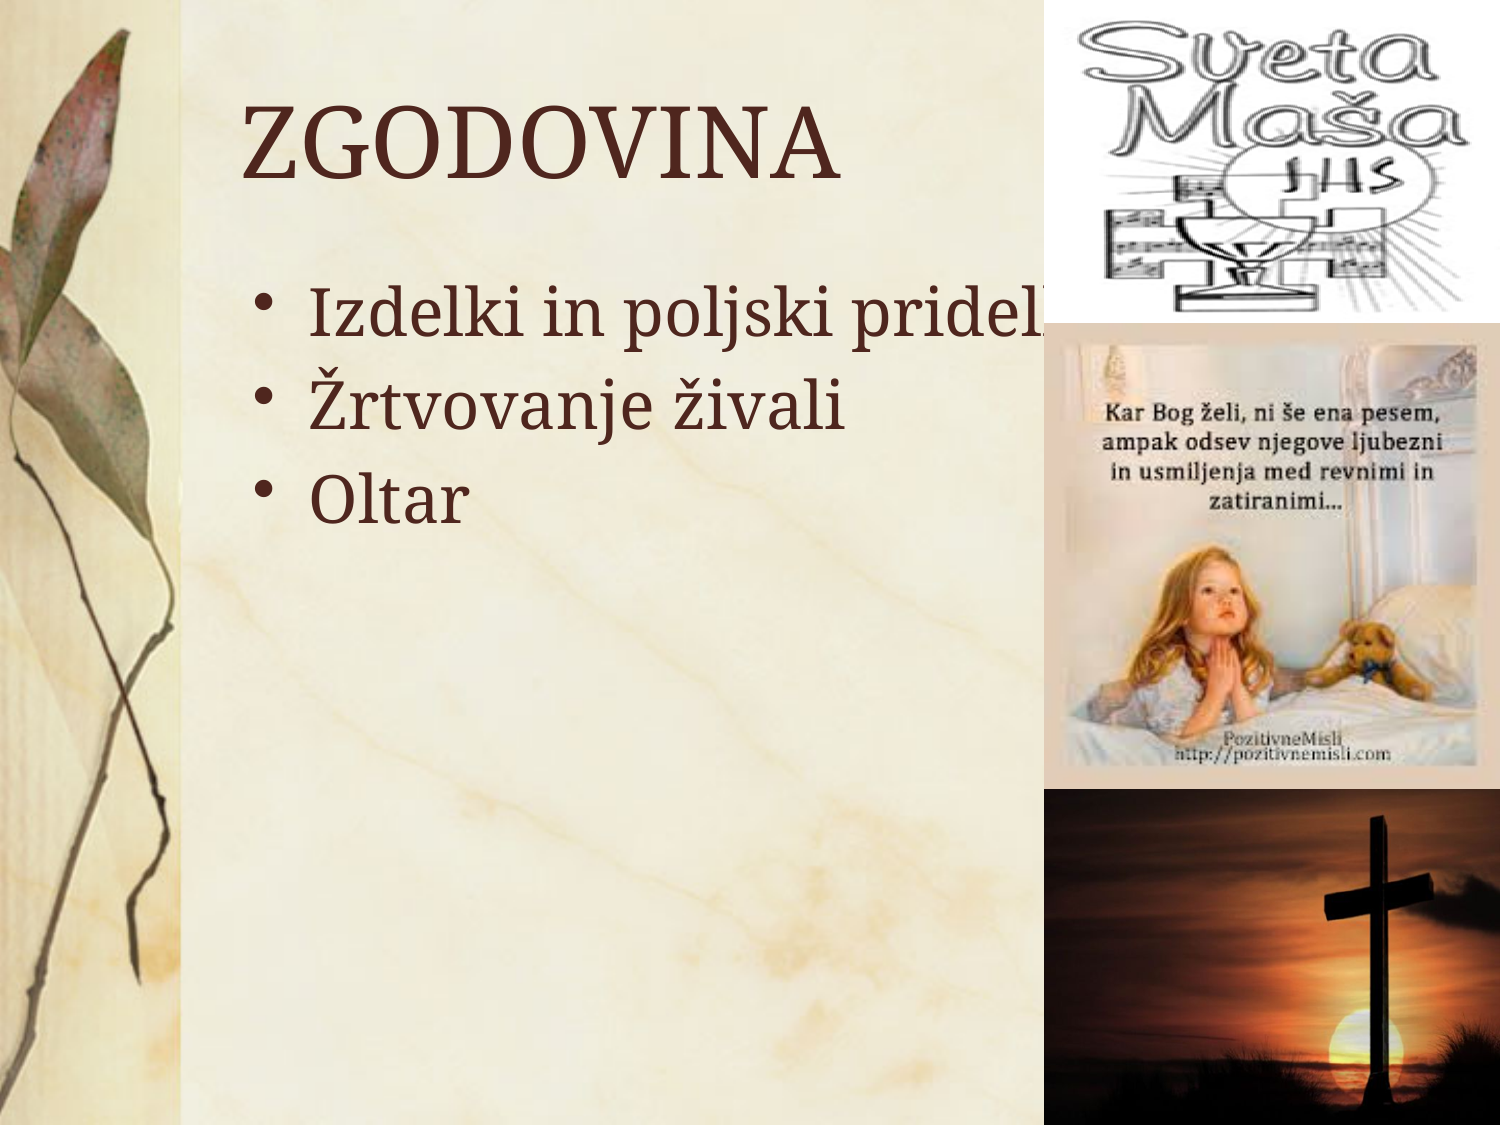

# ZGODOVINA
Izdelki in poljski pridelki
Žrtvovanje živali
Oltar